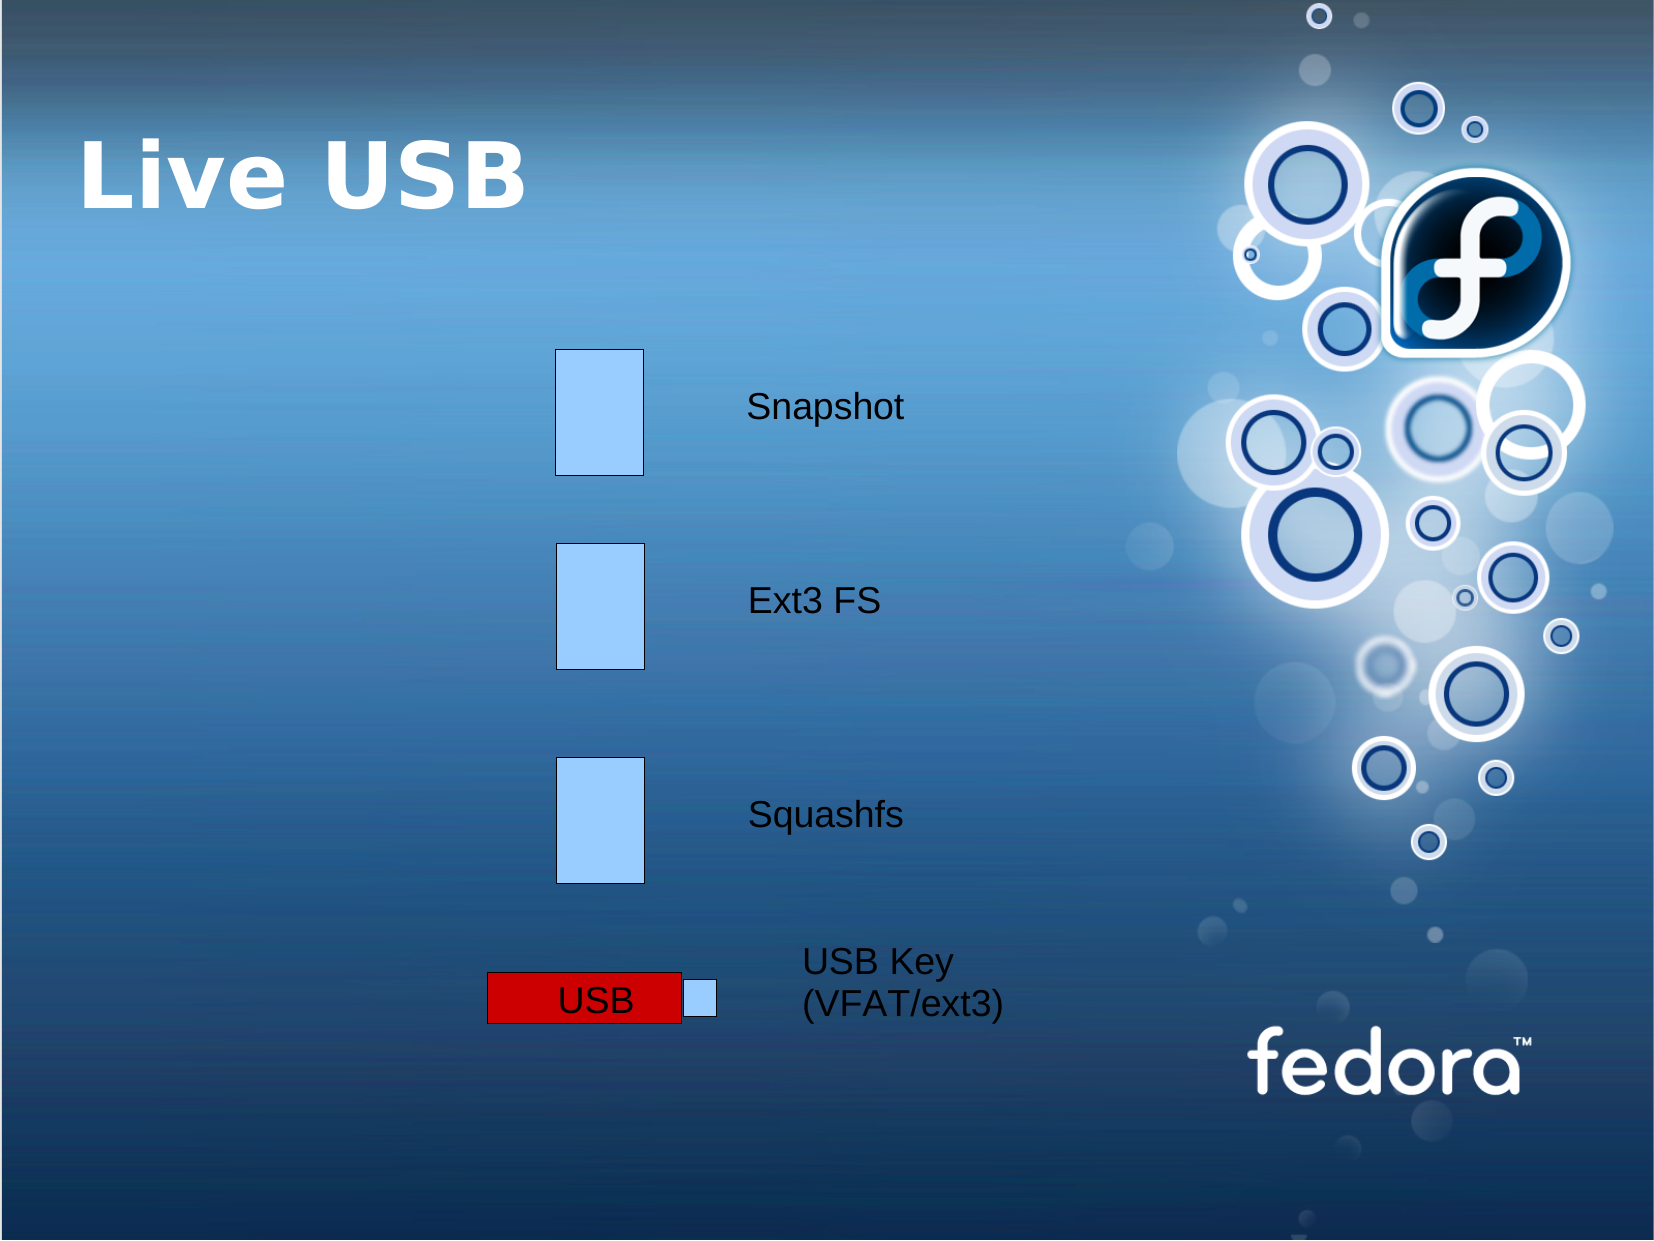

# Live USB
Snapshot
Ext3 FS
Squashfs
USB Key
(VFAT/ext3)
USB